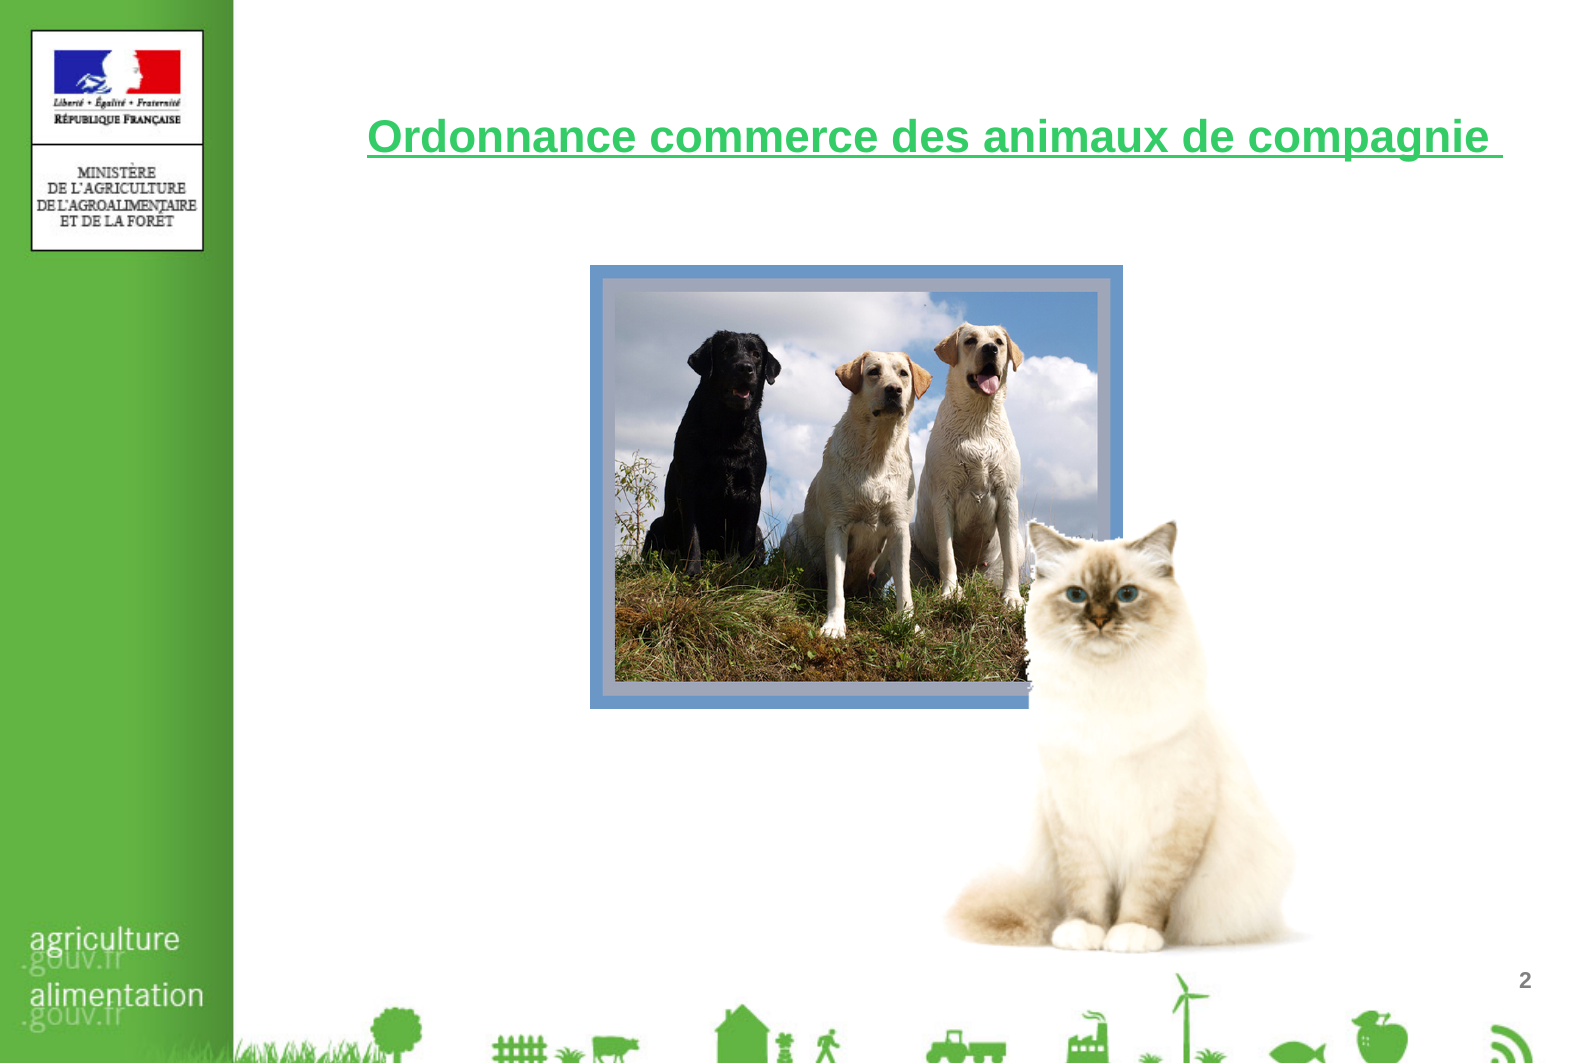

# Ordonnance commerce des animaux de compagnie
2